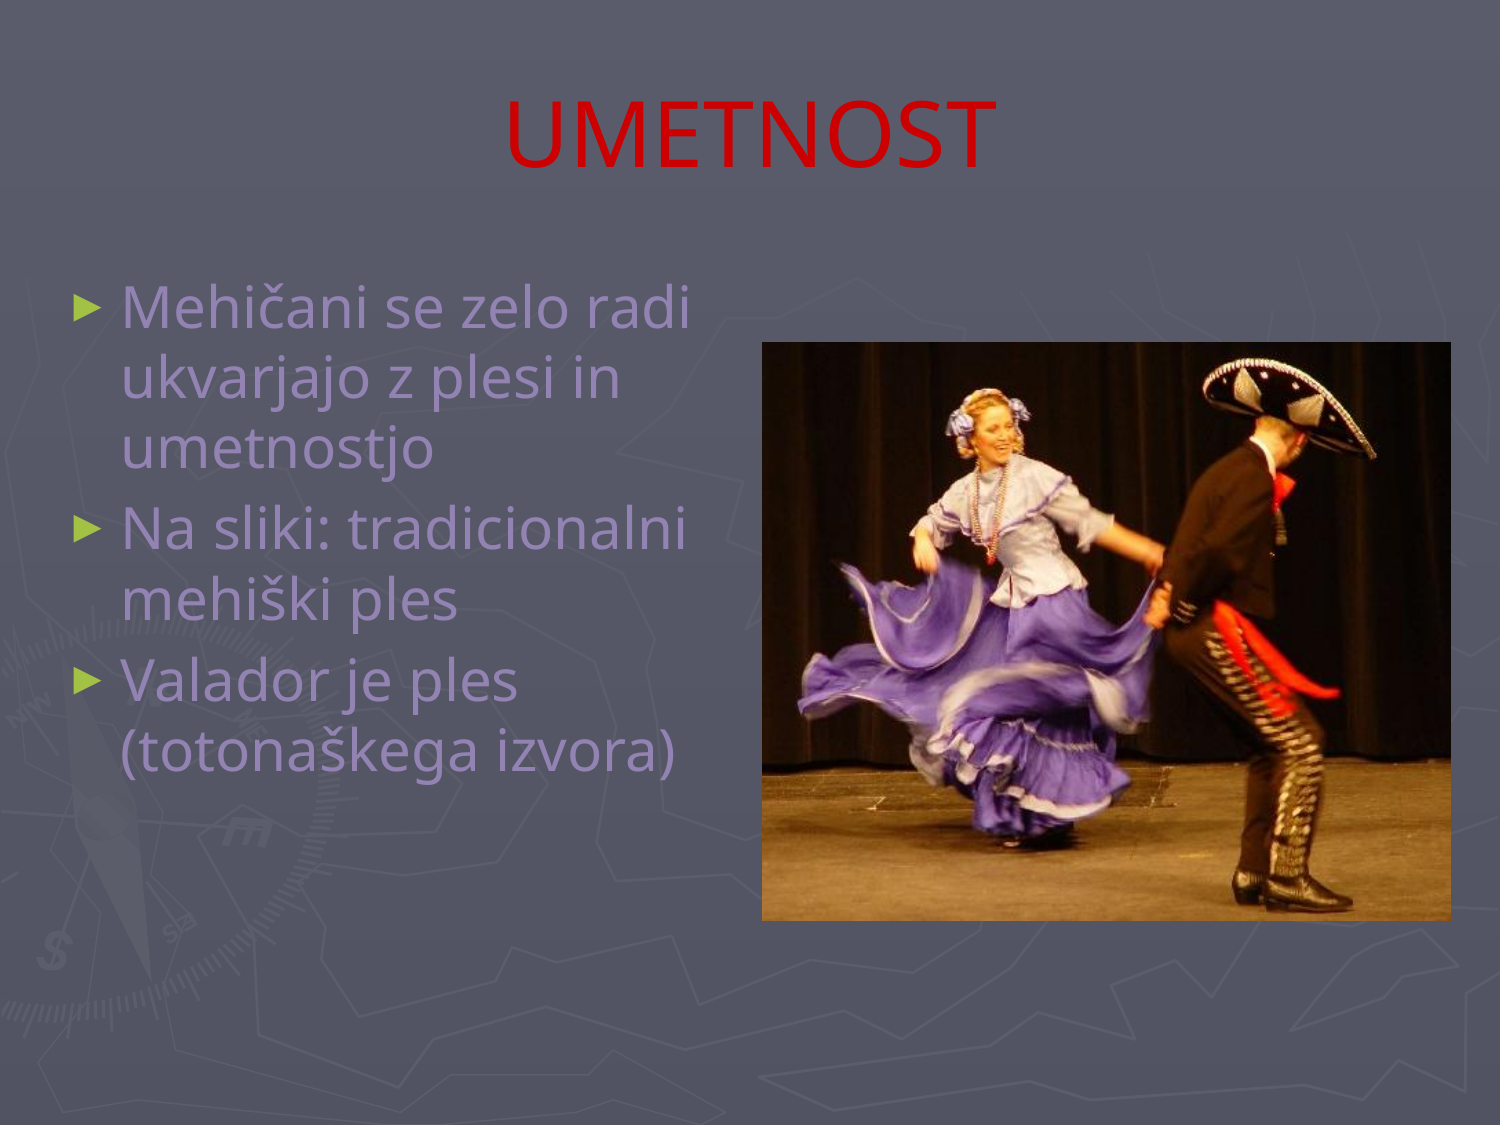

# UMETNOST
Mehičani se zelo radi ukvarjajo z plesi in umetnostjo
Na sliki: tradicionalni mehiški ples
Valador je ples (totonaškega izvora)